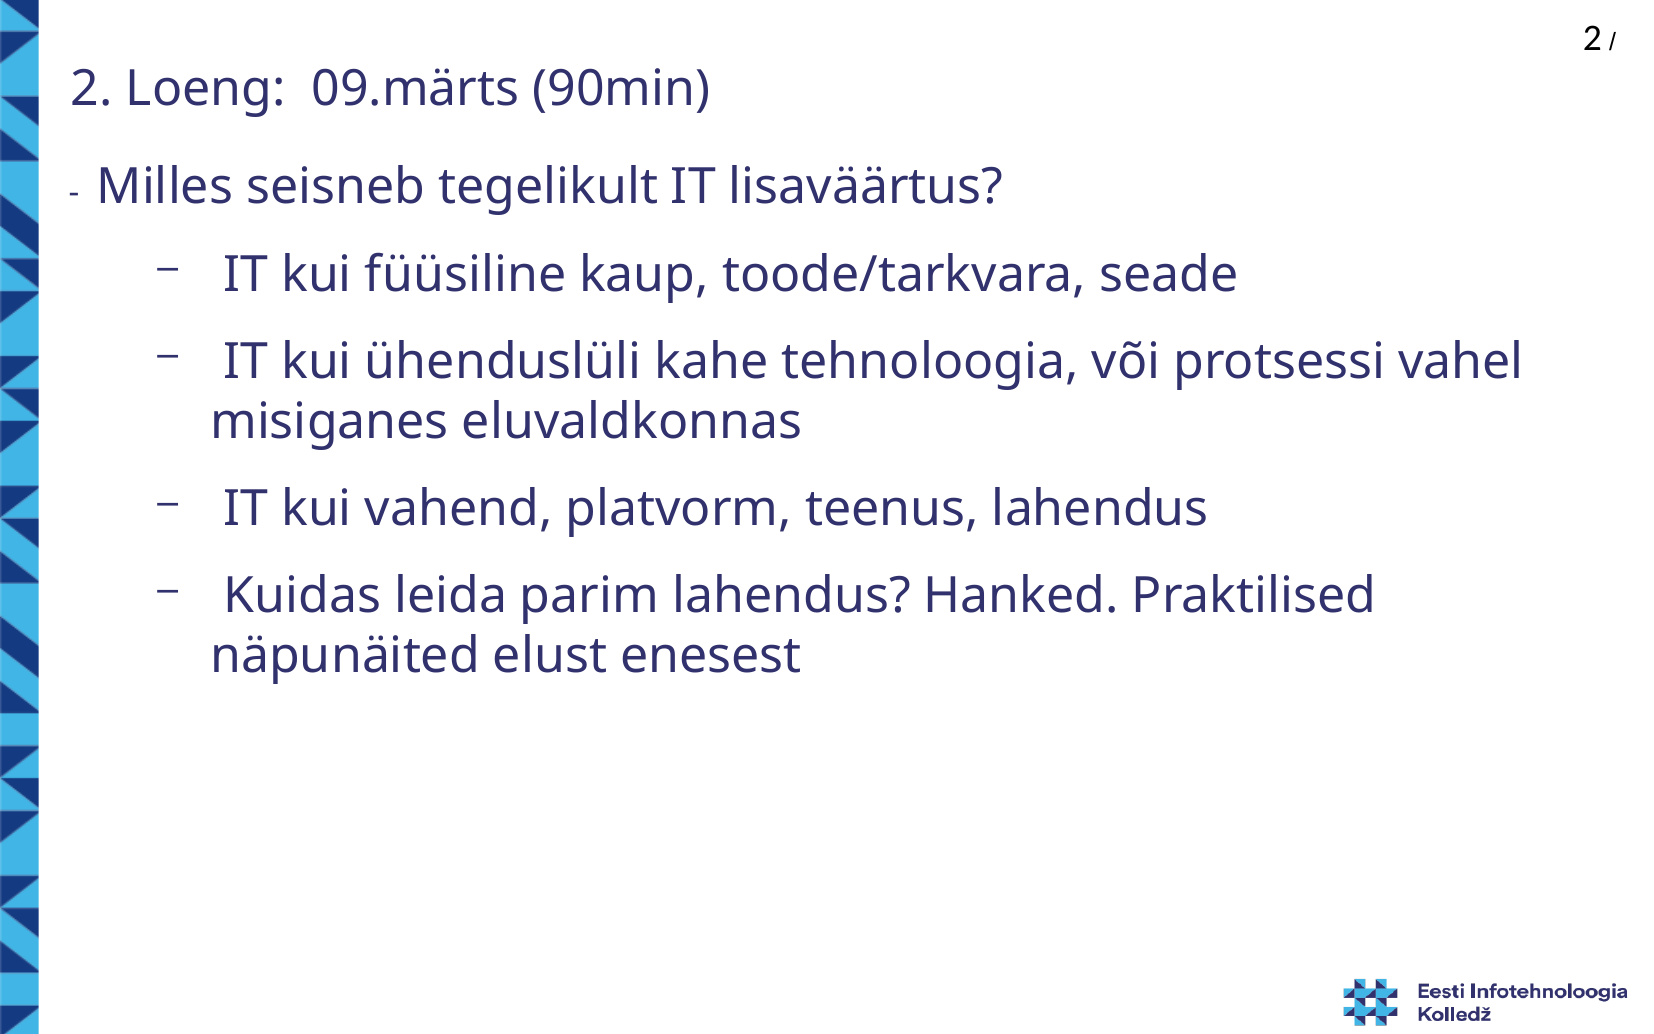

# 2. Loeng: 09.märts (90min)
- Milles seisneb tegelikult IT lisaväärtus?
 IT kui füüsiline kaup, toode/tarkvara, seade
 IT kui ühenduslüli kahe tehnoloogia, või protsessi vahel misiganes eluvaldkonnas
 IT kui vahend, platvorm, teenus, lahendus
 Kuidas leida parim lahendus? Hanked. Praktilised näpunäited elust enesest